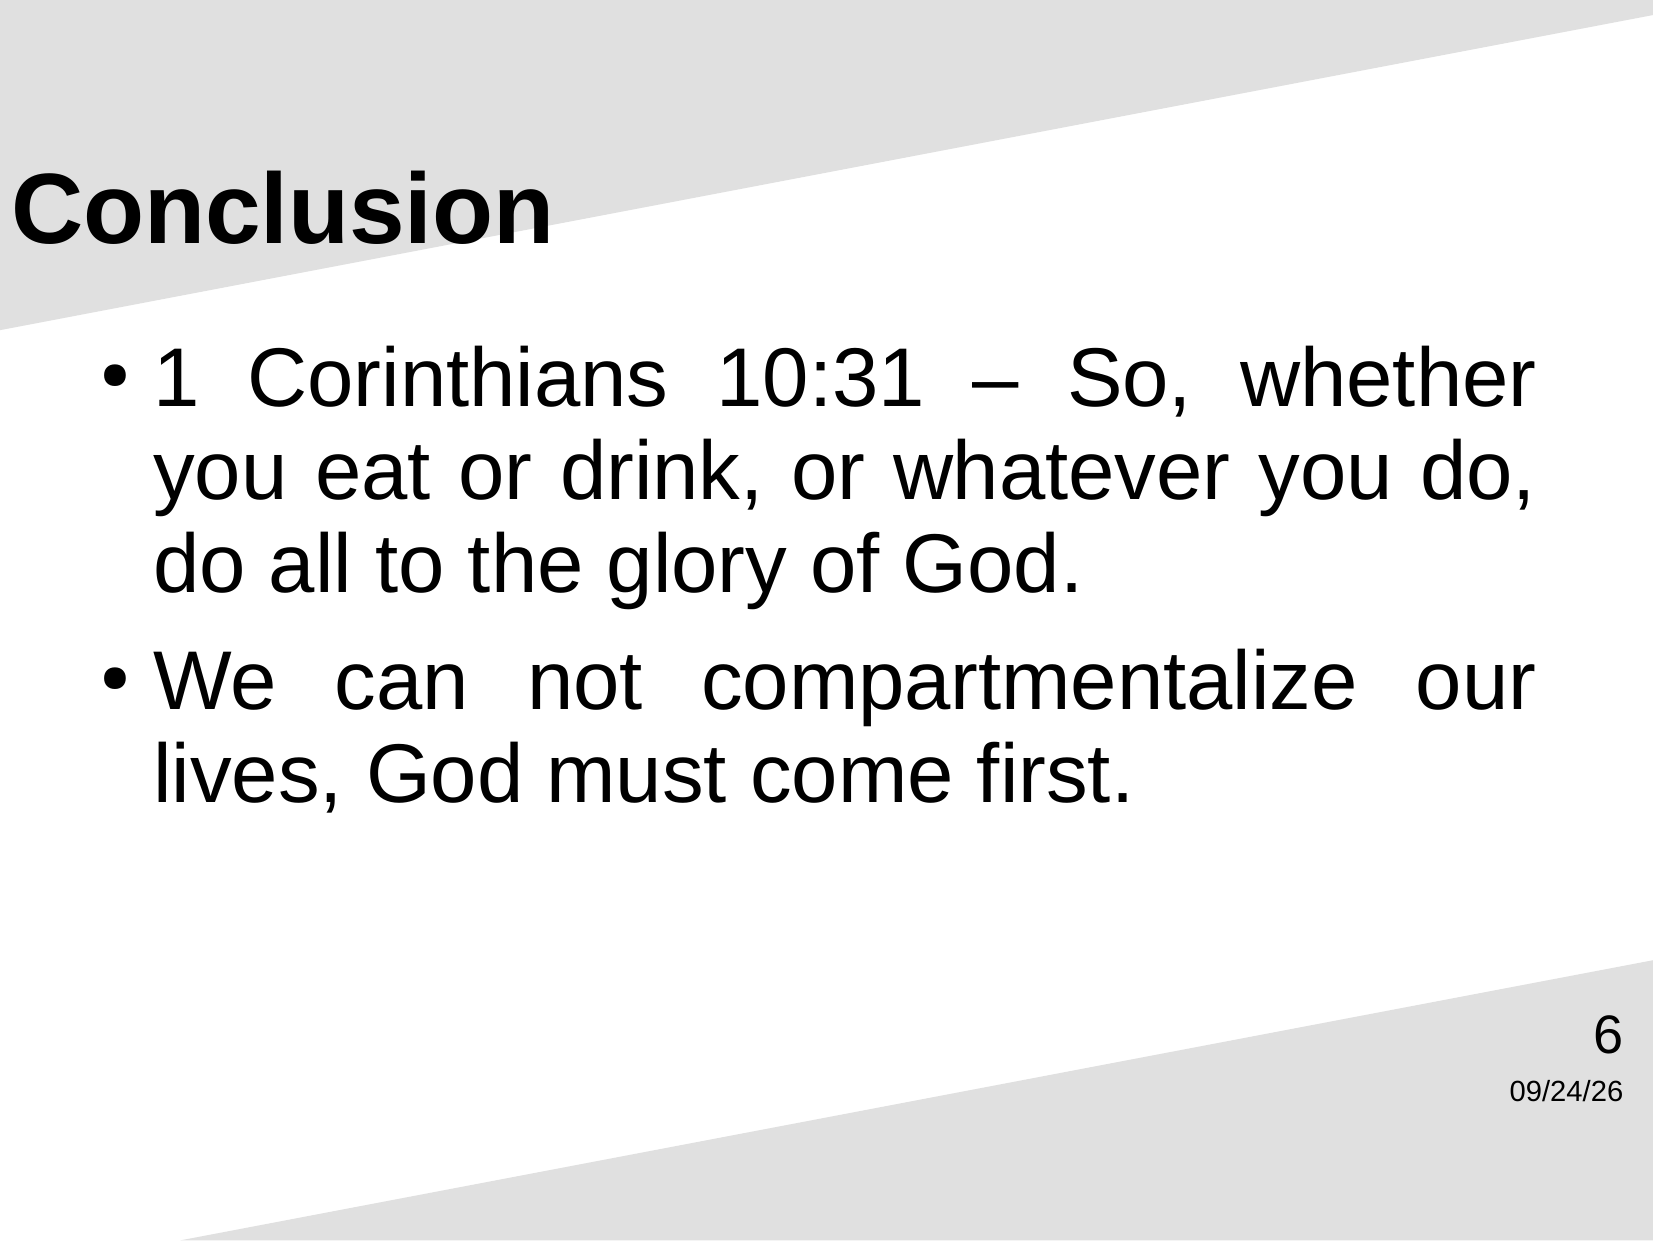

# Conclusion
1 Corinthians 10:31 – So, whether you eat or drink, or whatever you do, do all to the glory of God.
We can not compartmentalize our lives, God must come first.
6